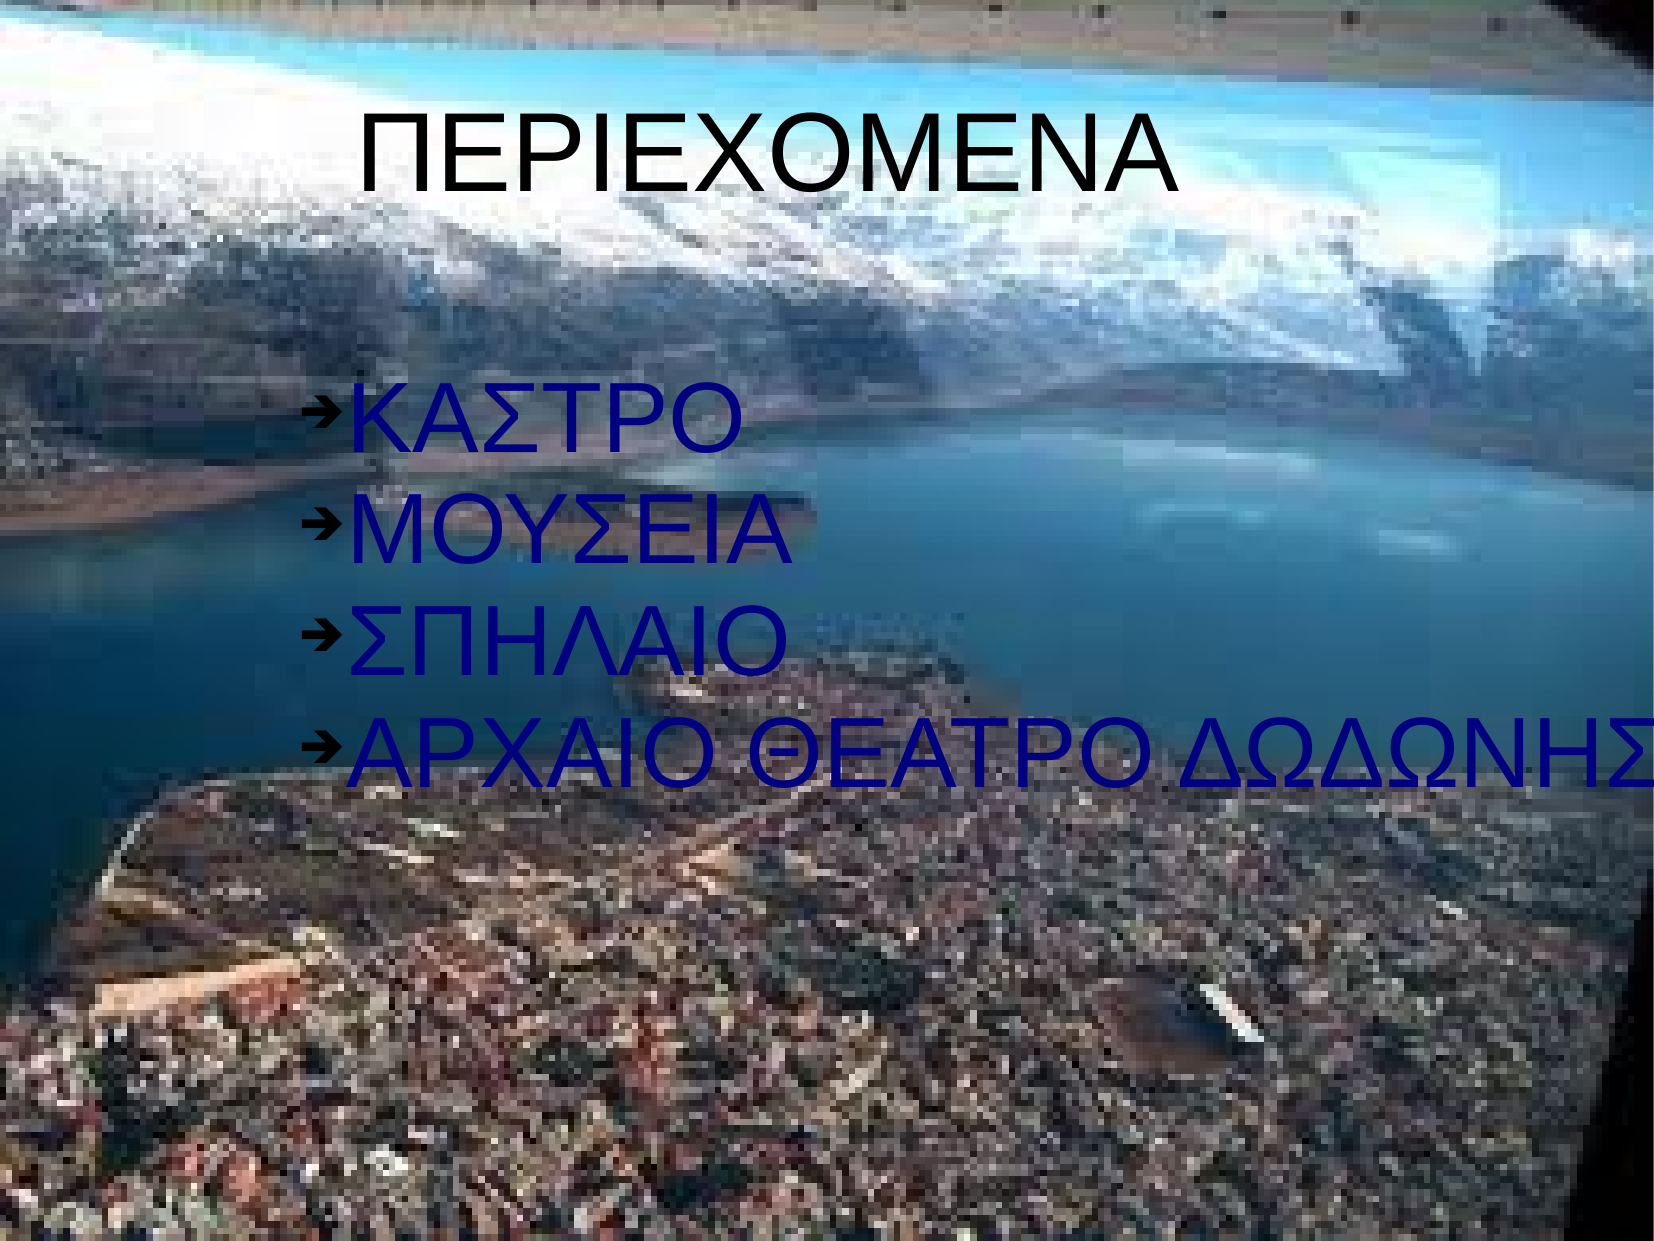

ΠΕΡΙΕΧΟΜΕΝΑ
ΚΑΣΤΡΟ
ΜΟΥΣΕΙΑ
ΣΠΗΛΑΙΟ
ΑΡΧΑΙΟ ΘΕΑΤΡΟ ΔΩΔΩΝΗΣ